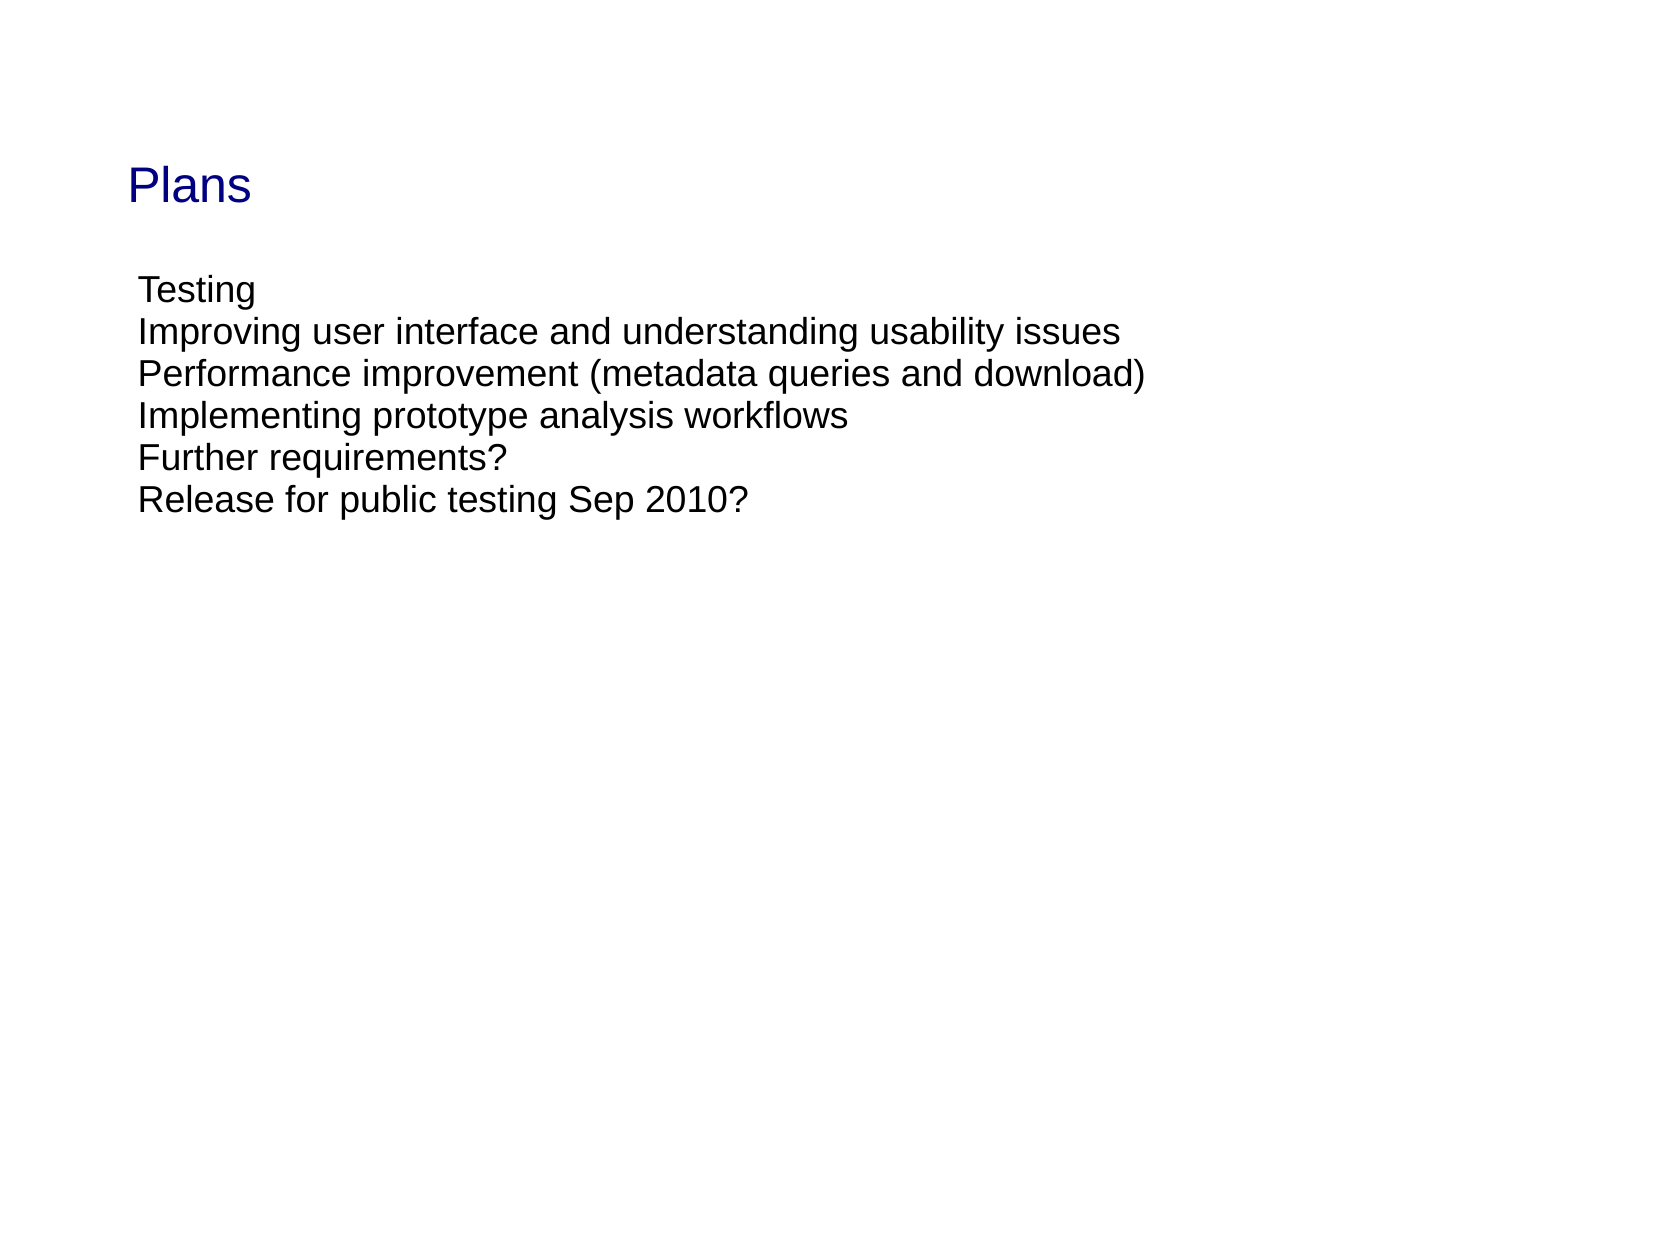

Plans
 Testing
 Improving user interface and understanding usability issues
 Performance improvement (metadata queries and download)
 Implementing prototype analysis workflows
 Further requirements?
 Release for public testing Sep 2010?